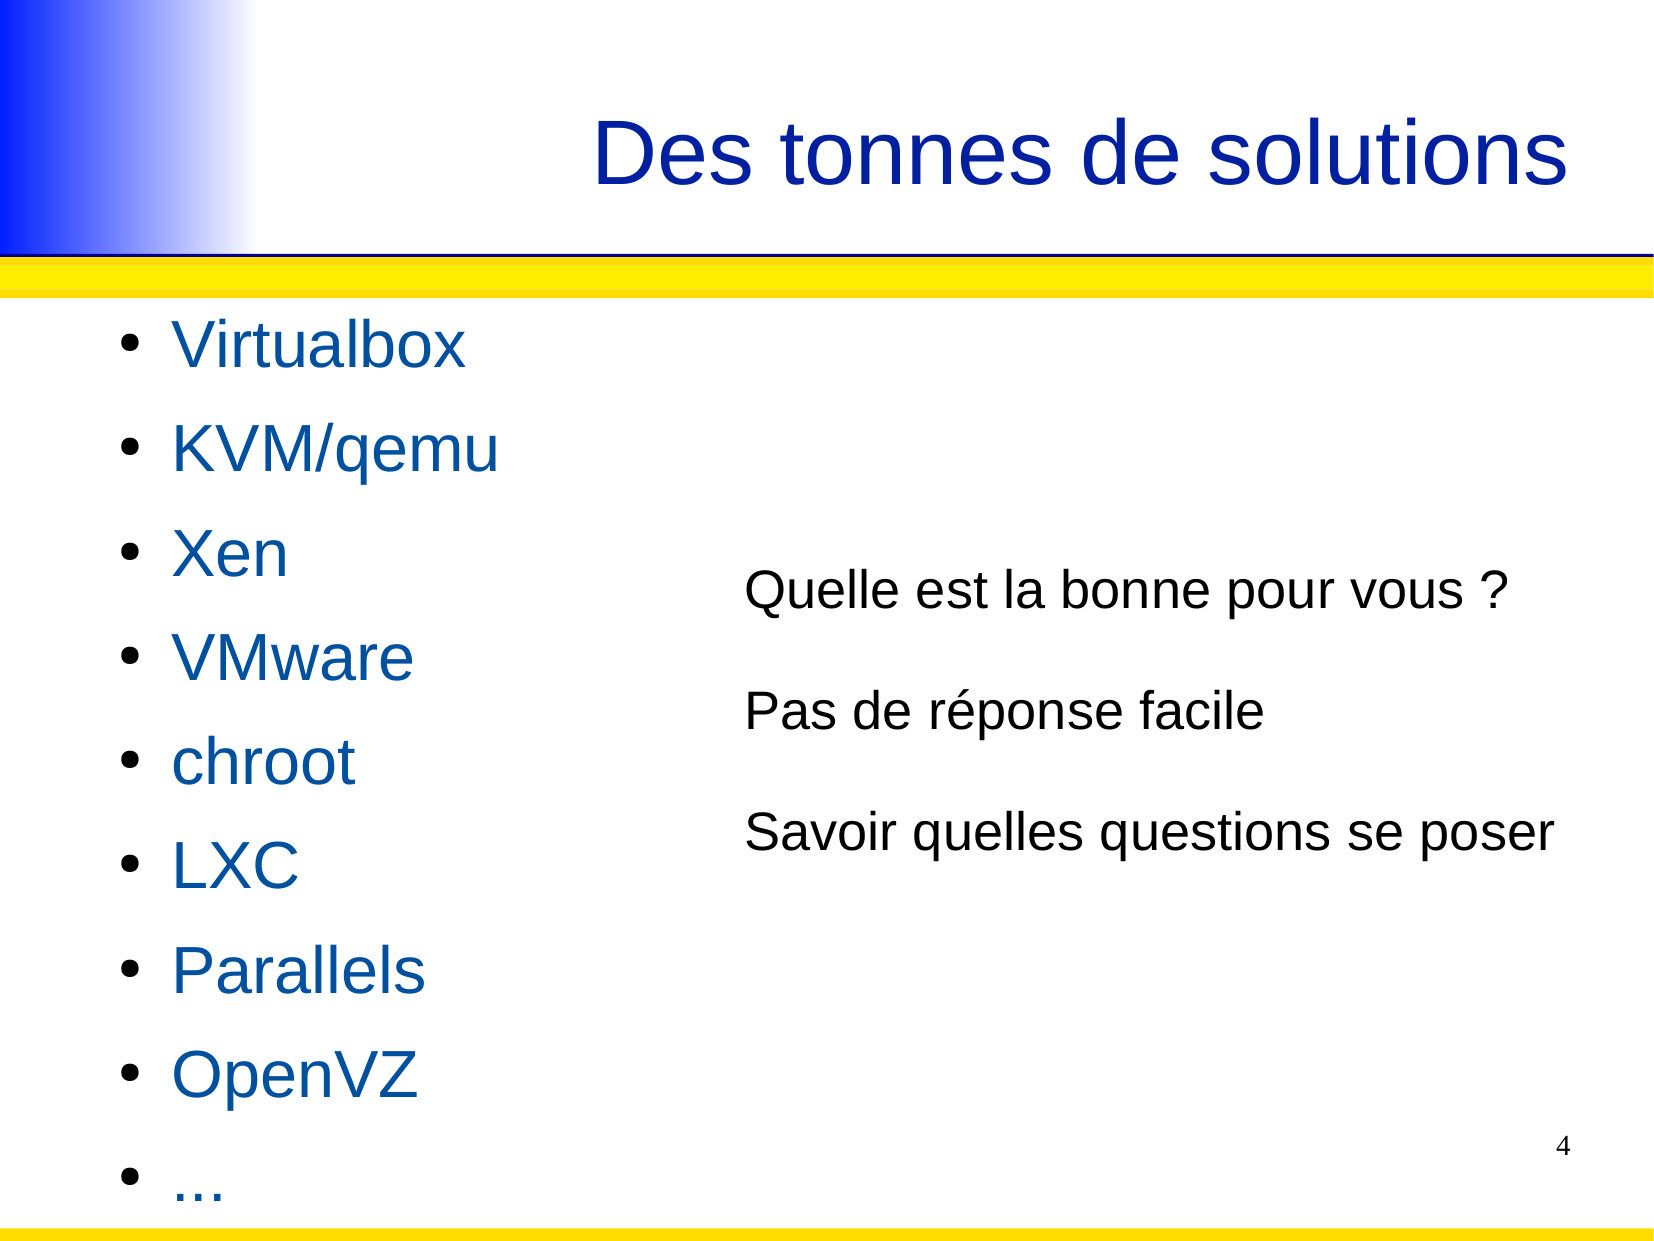

# Des tonnes de solutions
Virtualbox
KVM/qemu
Xen
VMware
chroot
LXC
Parallels
OpenVZ
...
Quelle est la bonne pour vous ?
Pas de réponse facile
Savoir quelles questions se poser
4